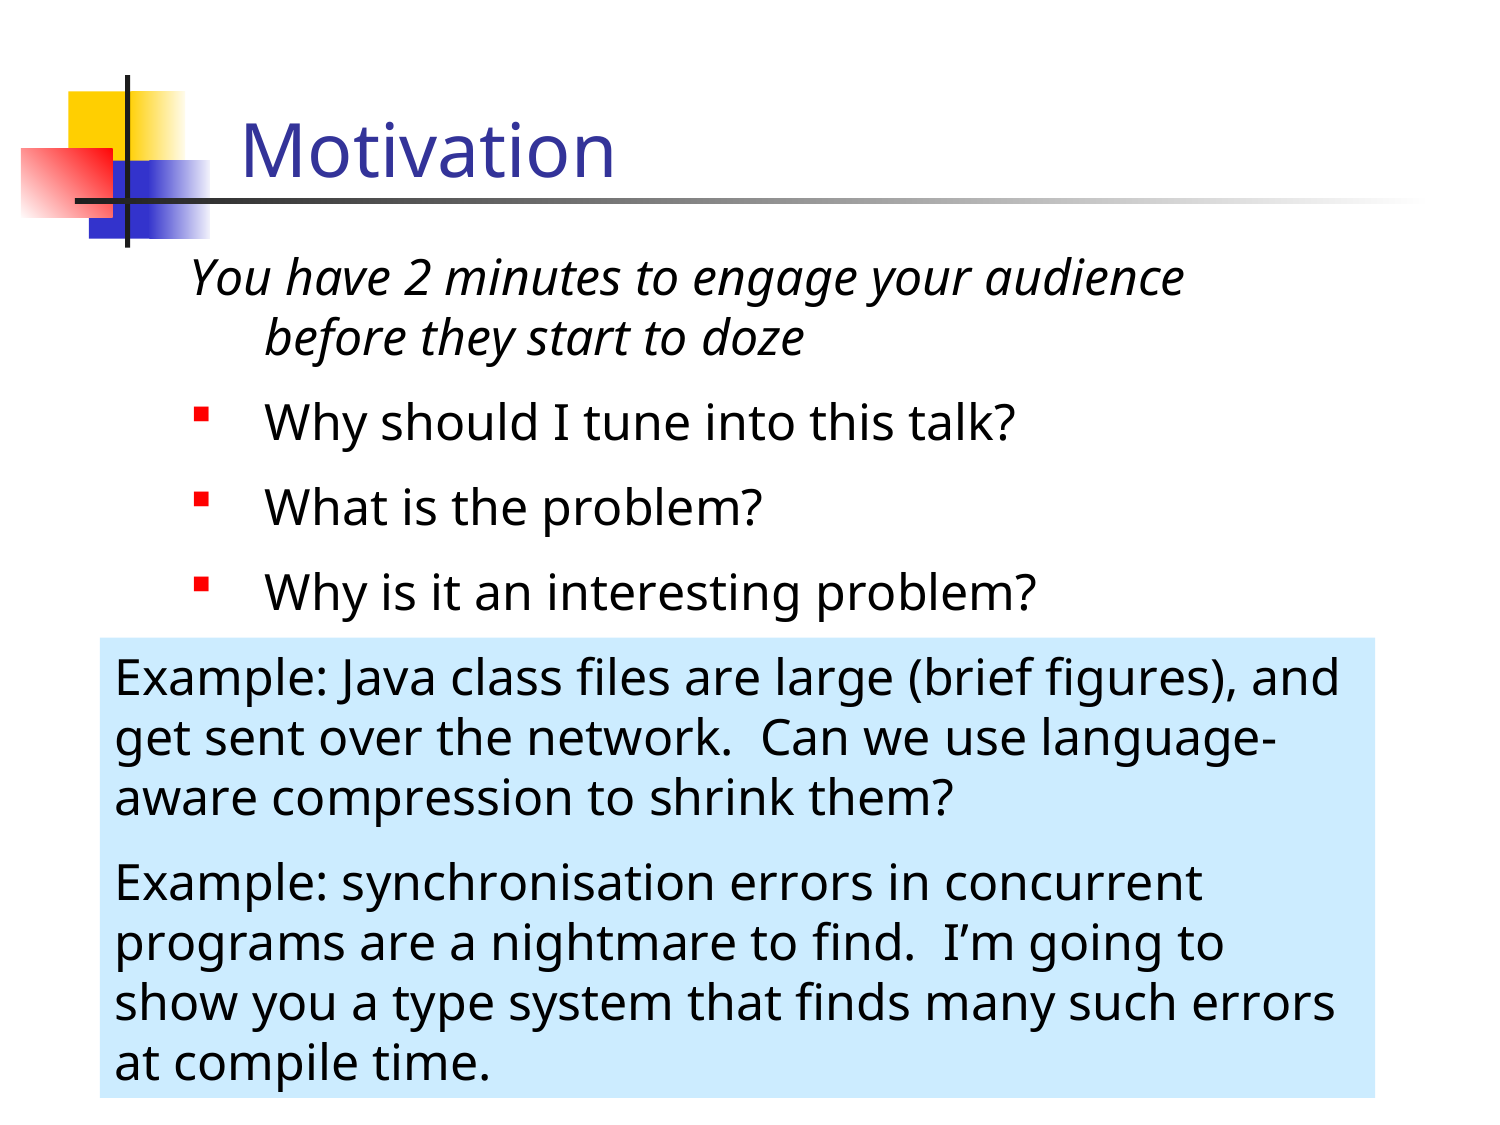

# Motivation
You have 2 minutes to engage your audience before they start to doze
Why should I tune into this talk?
What is the problem?
Why is it an interesting problem?
Example: Java class files are large (brief figures), and get sent over the network. Can we use language-aware compression to shrink them?
Example: synchronisation errors in concurrent programs are a nightmare to find. I’m going to show you a type system that finds many such errors at compile time.